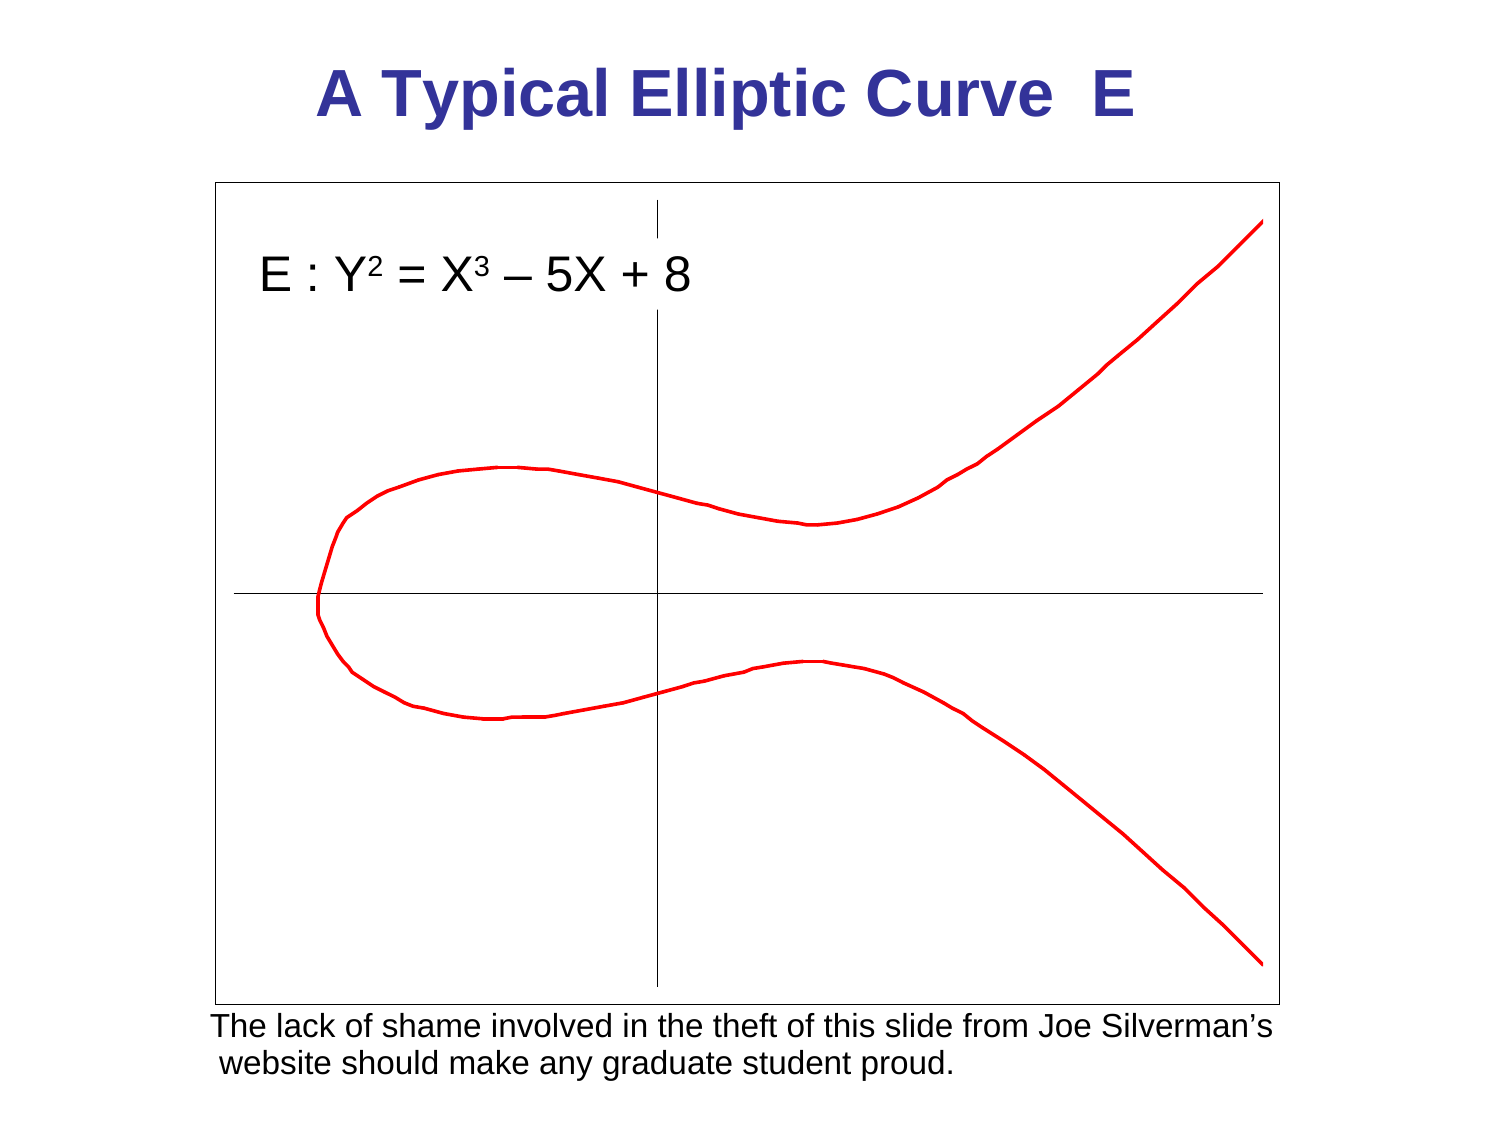

# A Typical Elliptic Curve E
E : Y2 = X3 – 5X + 8
The lack of shame involved in the theft of this slide from Joe Silverman’s
 website should make any graduate student proud.